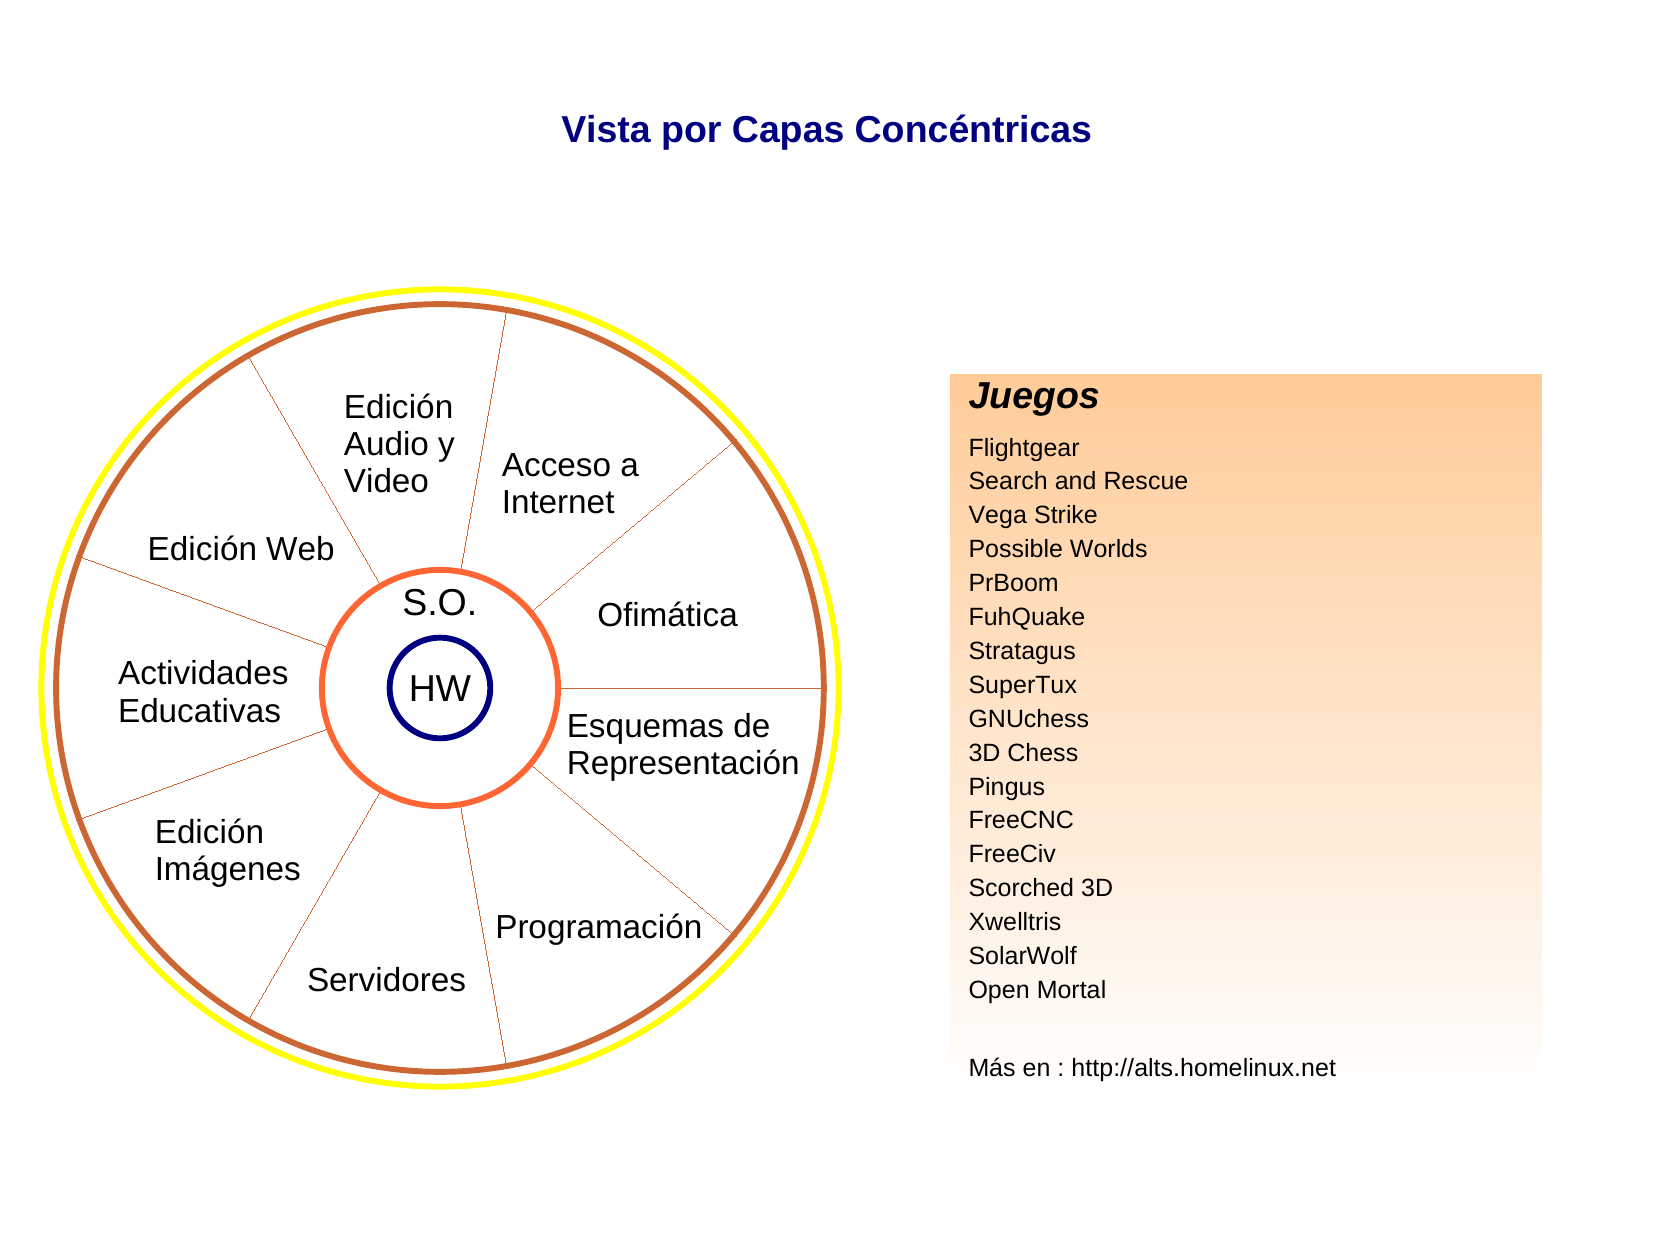

Vista por Capas Concéntricas
# Juegos
Flightgear
Search and Rescue
Vega Strike
Possible Worlds
PrBoom
FuhQuake
Stratagus
SuperTux
GNUchess
3D Chess
Pingus
FreeCNC
FreeCiv
Scorched 3D
Xwelltris
SolarWolf
Open Mortal
Más en : http://alts.homelinux.net
Edición
Audio y
Video
Acceso a
Internet
Edición Web
S.O.
Ofimática
HW
Actividades
Educativas
Esquemas de
Representación
Edición
Imágenes
Programación
Servidores